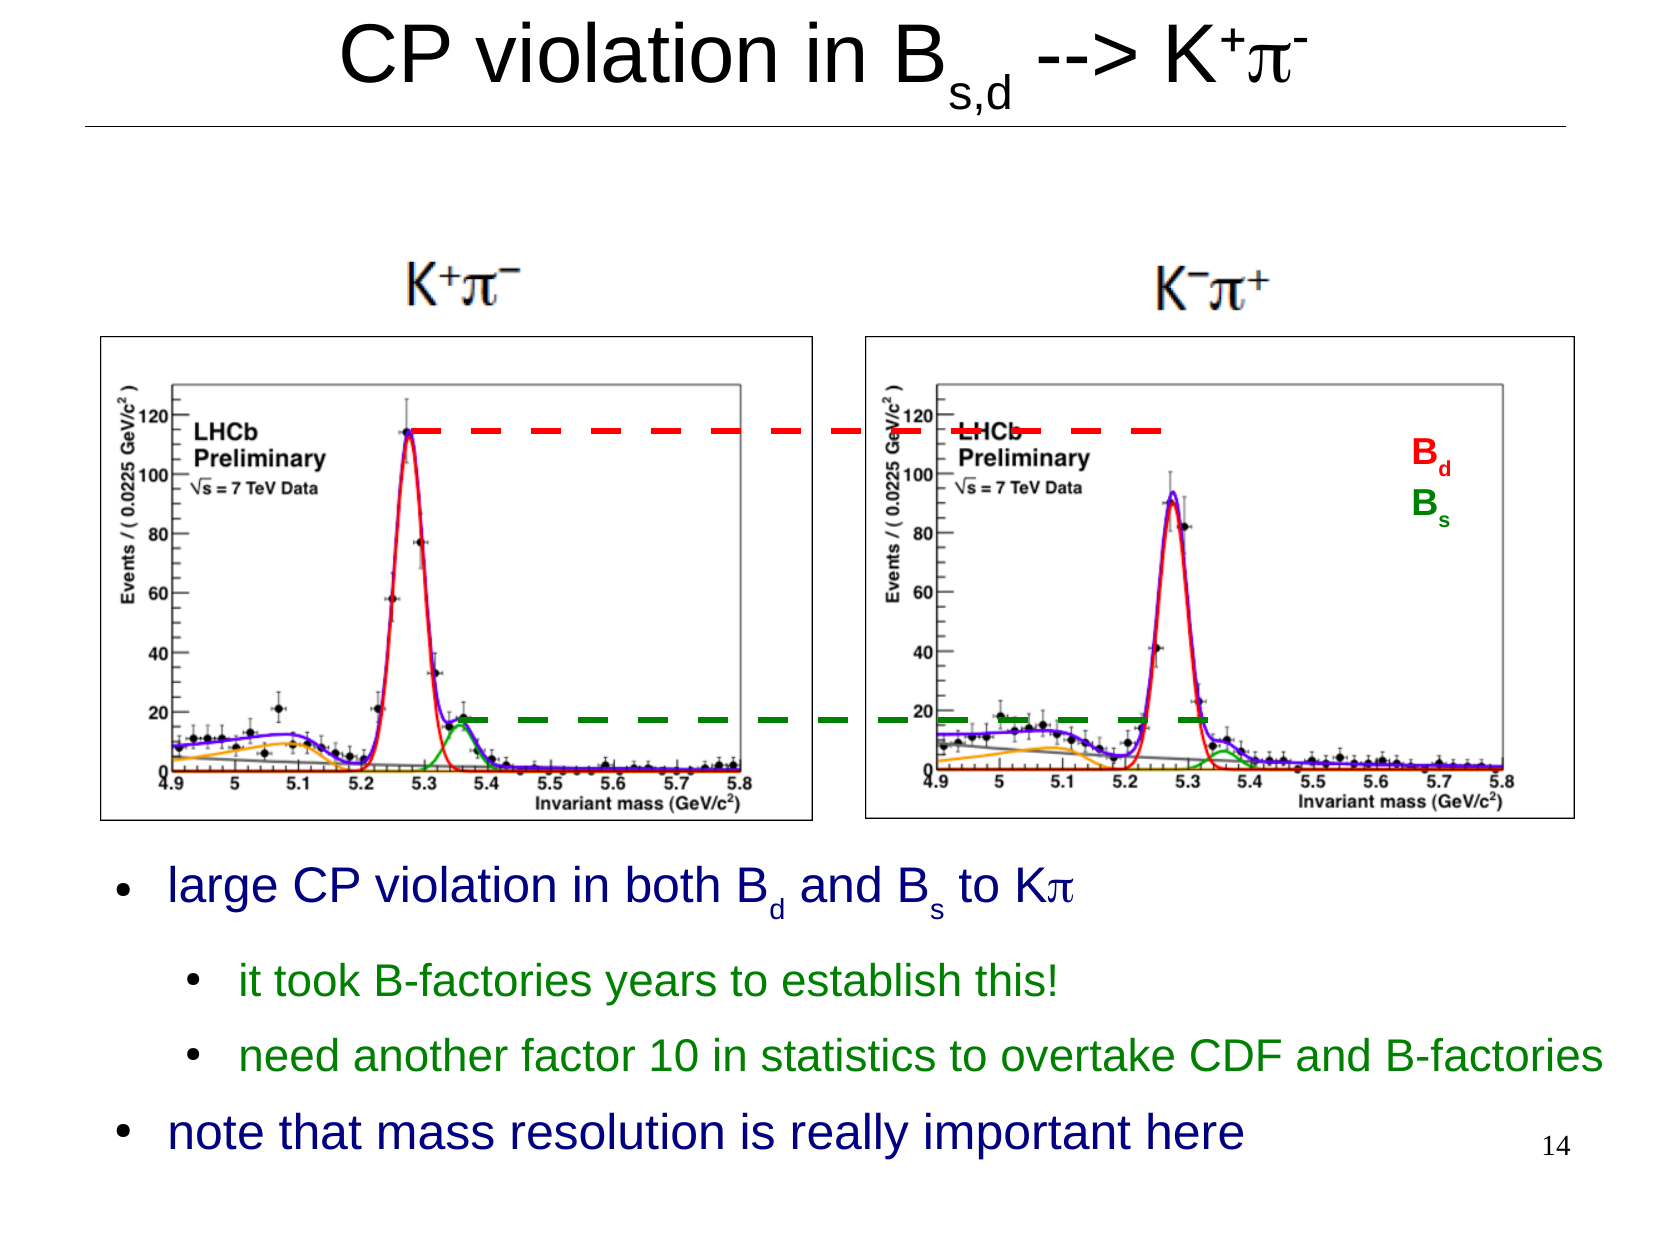

# CP violation in Bs,d --> K+p-
Bd
Bs
large CP violation in both Bd and Bs to Kp
it took B-factories years to establish this!
need another factor 10 in statistics to overtake CDF and B-factories
note that mass resolution is really important here
14